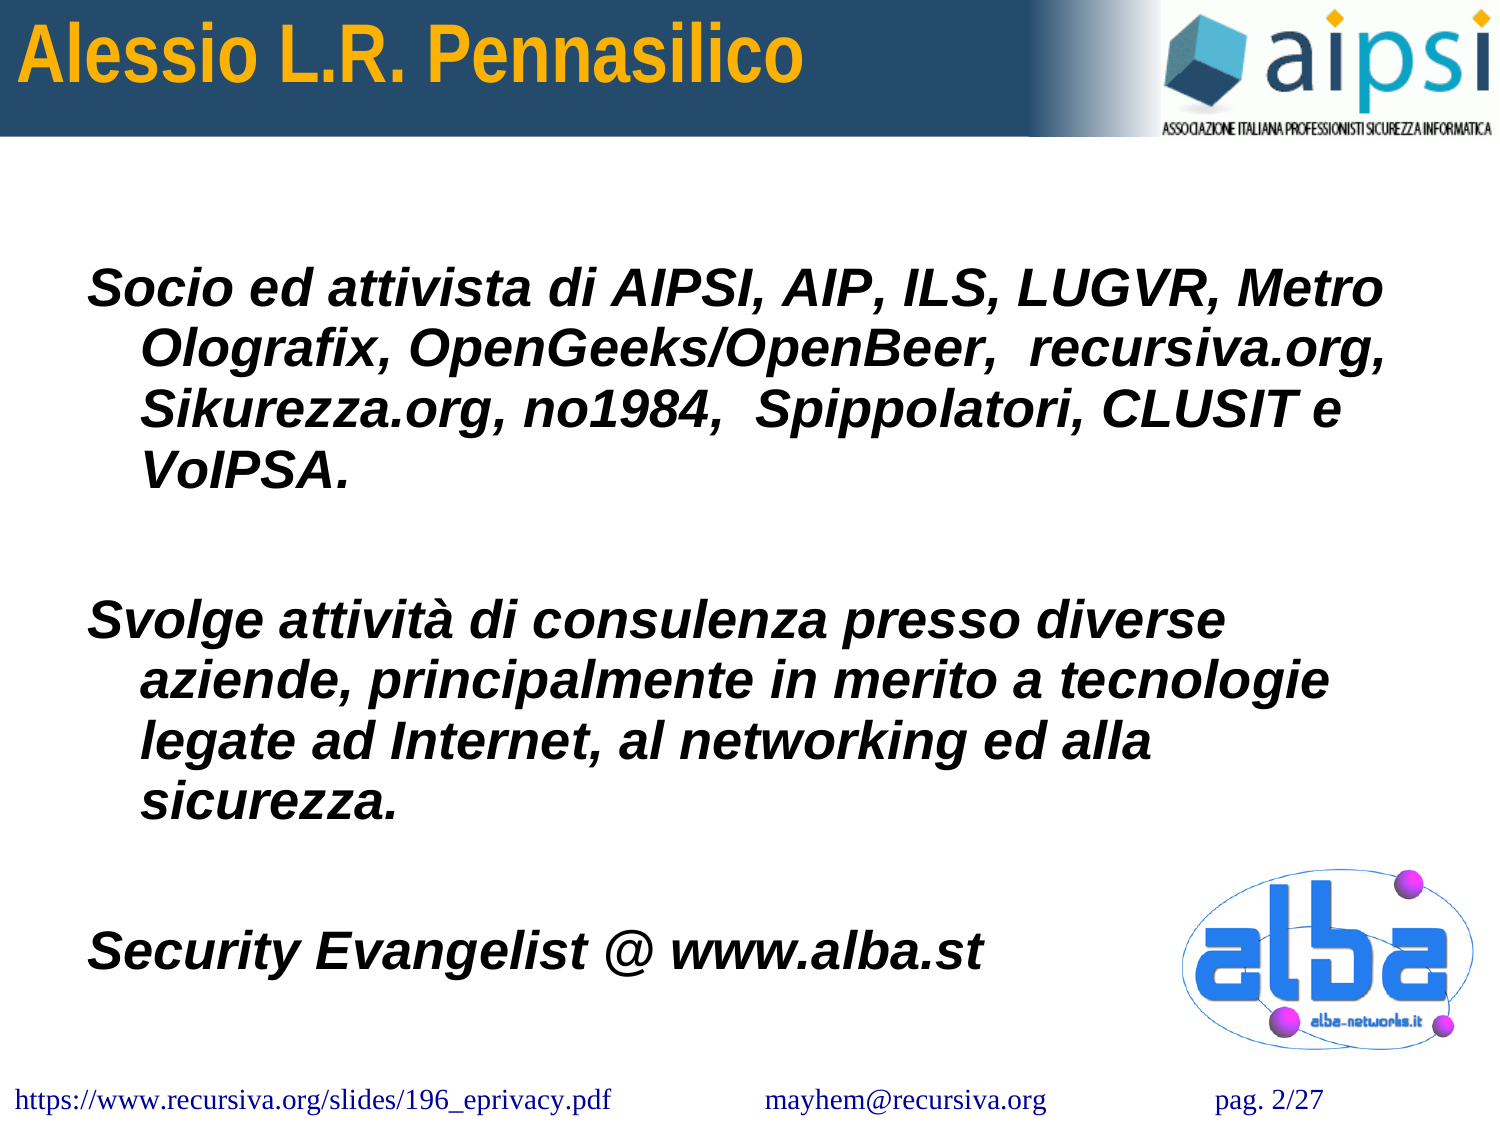

# Alessio L.R. Pennasilico
Socio ed attivista di AIPSI, AIP, ILS, LUGVR, Metro Olografix, OpenGeeks/OpenBeer, recursiva.org, Sikurezza.org, no1984, Spippolatori, CLUSIT e VoIPSA.
Svolge attività di consulenza presso diverse aziende, principalmente in merito a tecnologie legate ad Internet, al networking ed alla sicurezza.
Security Evangelist @ www.alba.st
2